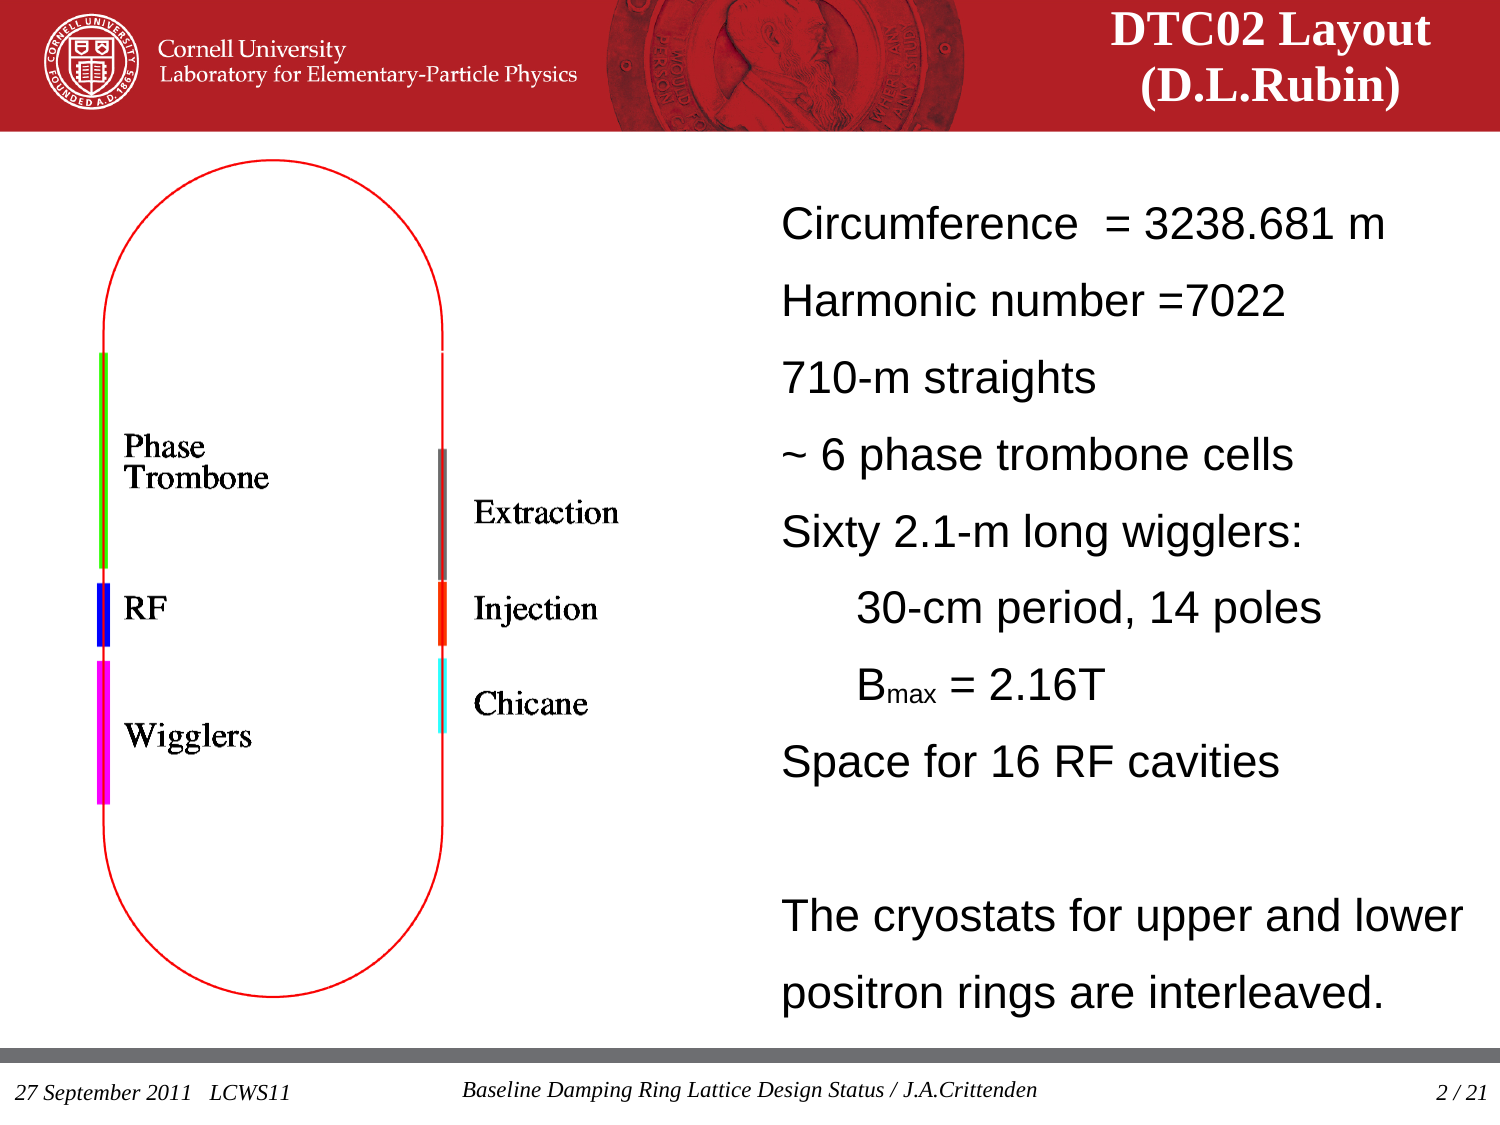

# DTC02 Layout (D.L.Rubin)
Circumference = 3238.681 m
Harmonic number =7022
710-m straights
~ 6 phase trombone cells
Sixty 2.1-m long wigglers:
	30-cm period, 14 poles
	Bmax = 2.16T
Space for 16 RF cavities
The cryostats for upper and lower
positron rings are interleaved.